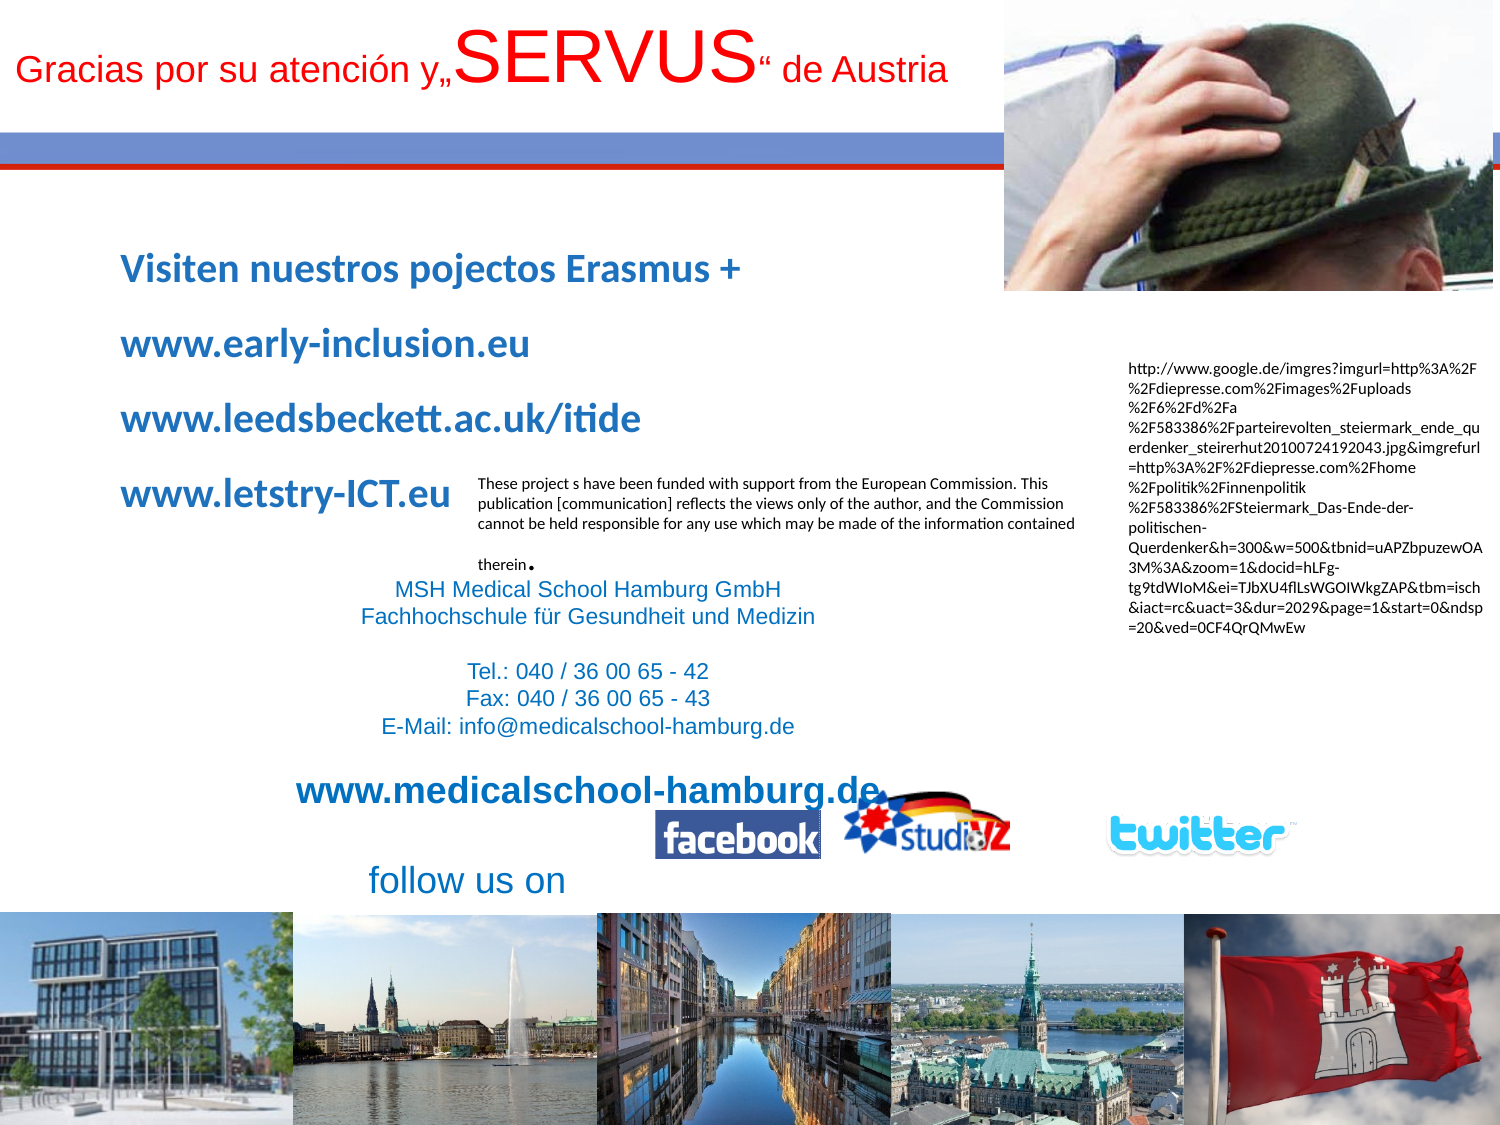

Gracias por su atención y„SERVUS“ de Austria
Visiten nuestros pojectos Erasmus +
www.early-inclusion.eu
www.leedsbeckett.ac.uk/itide
www.letstry-ICT.eu
http://www.google.de/imgres?imgurl=http%3A%2F%2Fdiepresse.com%2Fimages%2Fuploads%2F6%2Fd%2Fa%2F583386%2Fparteirevolten_steiermark_ende_querdenker_steirerhut20100724192043.jpg&imgrefurl=http%3A%2F%2Fdiepresse.com%2Fhome%2Fpolitik%2Finnenpolitik%2F583386%2FSteiermark_Das-Ende-der-politischen-Querdenker&h=300&w=500&tbnid=uAPZbpuzewOA3M%3A&zoom=1&docid=hLFg-tg9tdWIoM&ei=TJbXU4flLsWGOIWkgZAP&tbm=isch&iact=rc&uact=3&dur=2029&page=1&start=0&ndsp=20&ved=0CF4QrQMwEw
These project s have been funded with support from the European Commission. This publication [communication] reflects the views only of the author, and the Commission cannot be held responsible for any use which may be made of the information contained therein.
MSH Medical School Hamburg GmbH
Fachhochschule für Gesundheit und Medizin
Tel.: 040 / 36 00 65 - 42
Fax: 040 / 36 00 65 - 43
E-Mail: info@medicalschool-hamburg.de
www.medicalschool-hamburg.de
 follow us on